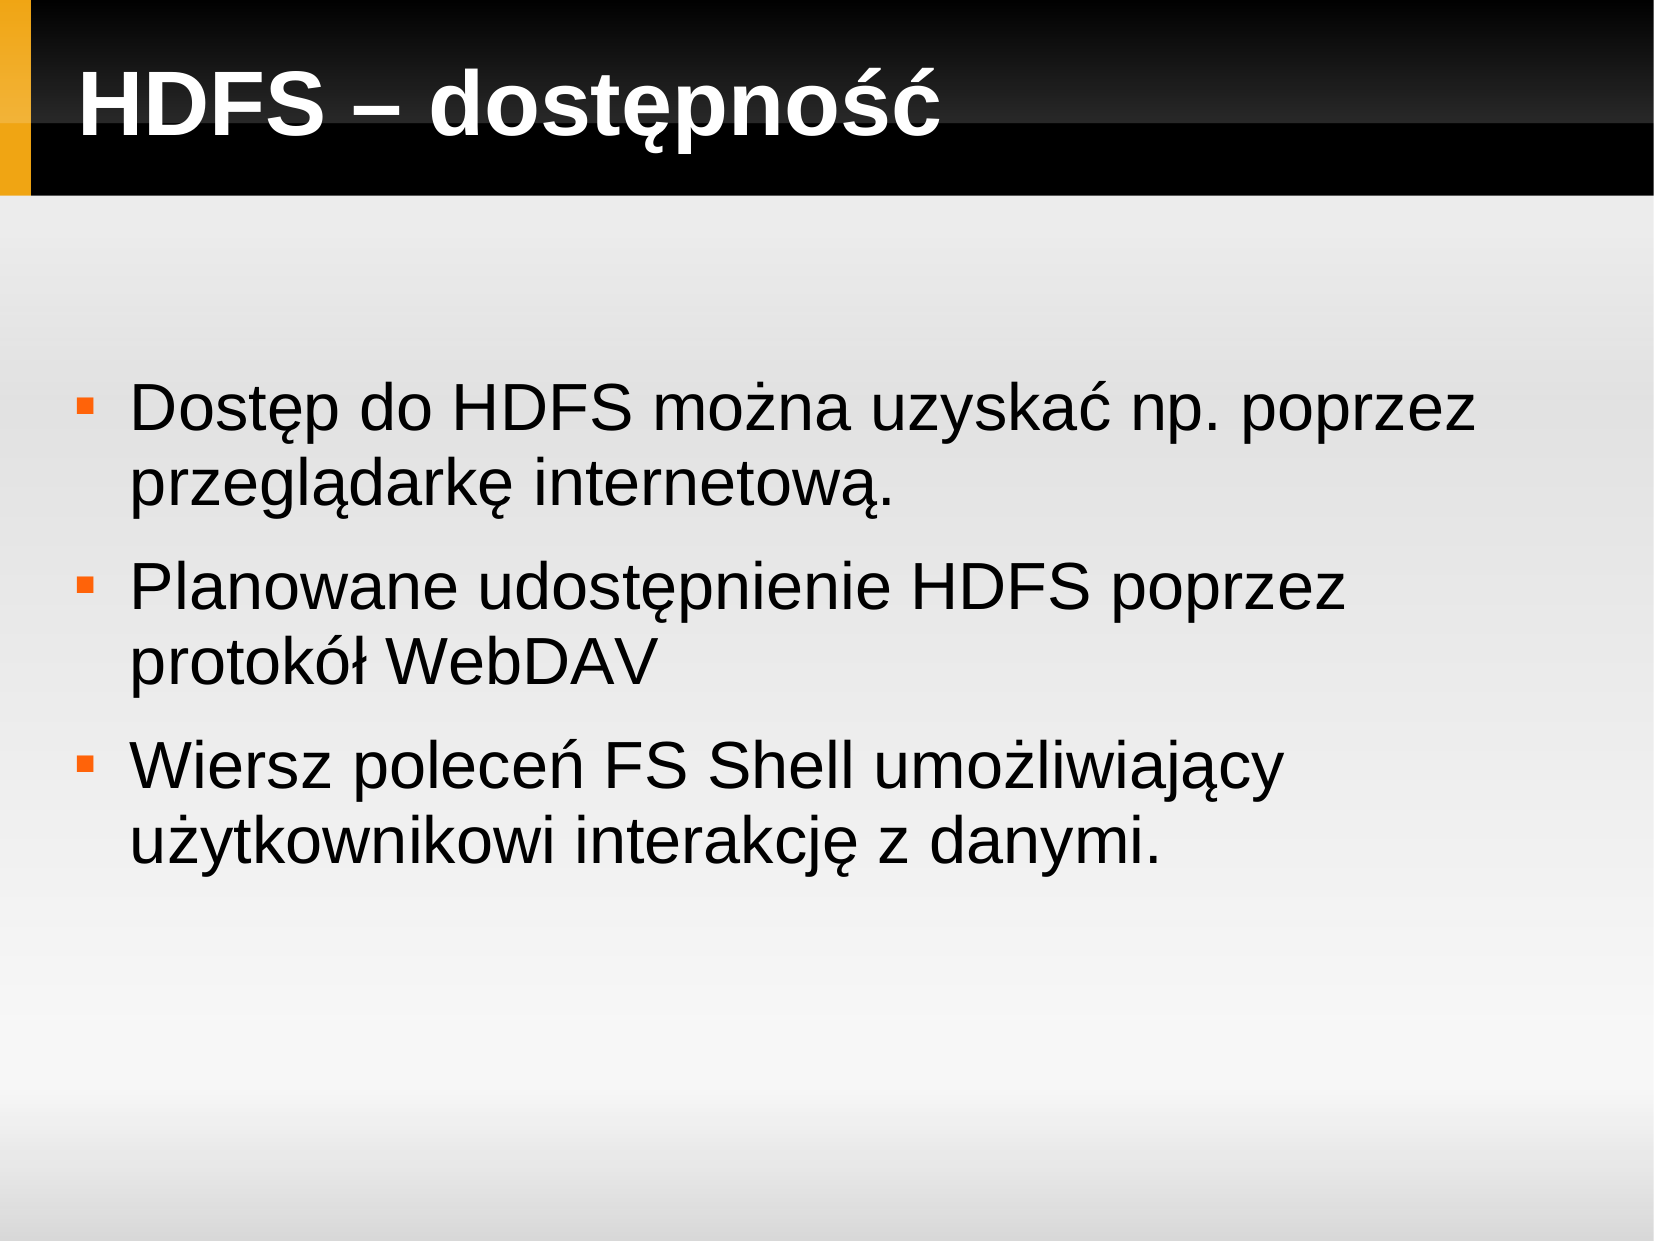

#
HDFS – dostępność
Dostęp do HDFS można uzyskać np. poprzez przeglądarkę internetową.
Planowane udostępnienie HDFS poprzez protokół WebDAV
Wiersz poleceń FS Shell umożliwiający użytkownikowi interakcję z danymi.